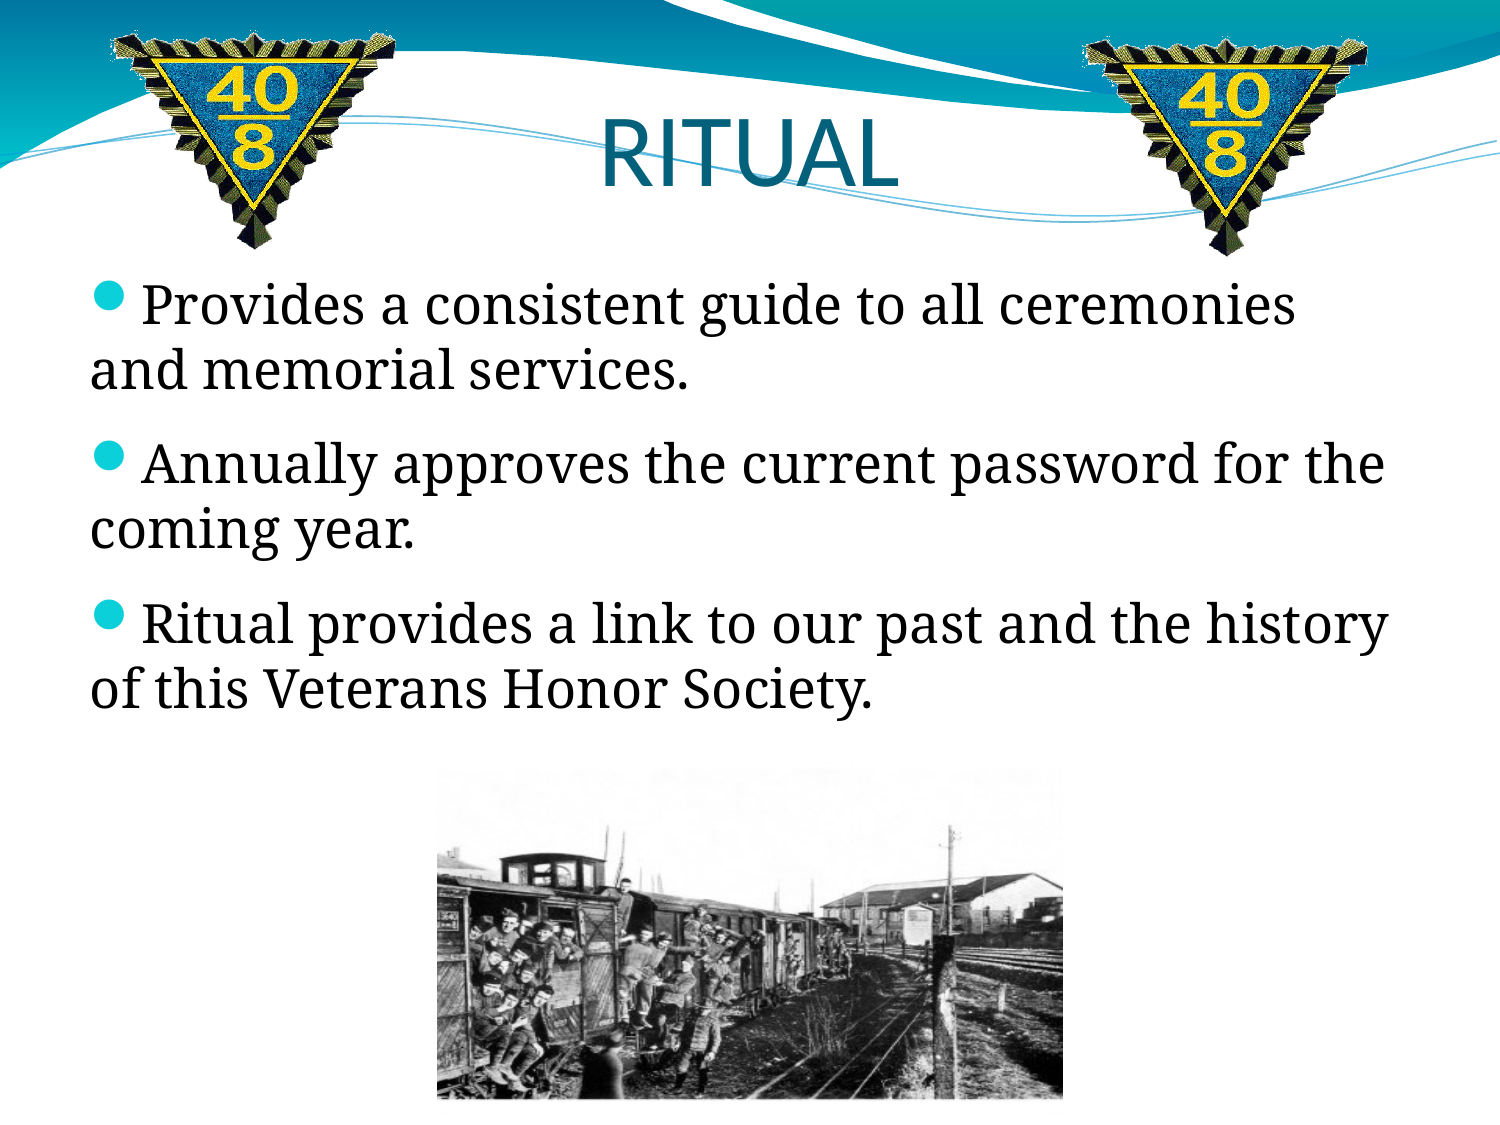

# RITUAL
Provides a consistent guide to all ceremonies and memorial services.
Annually approves the current password for the coming year.
Ritual provides a link to our past and the history of this Veterans Honor Society.